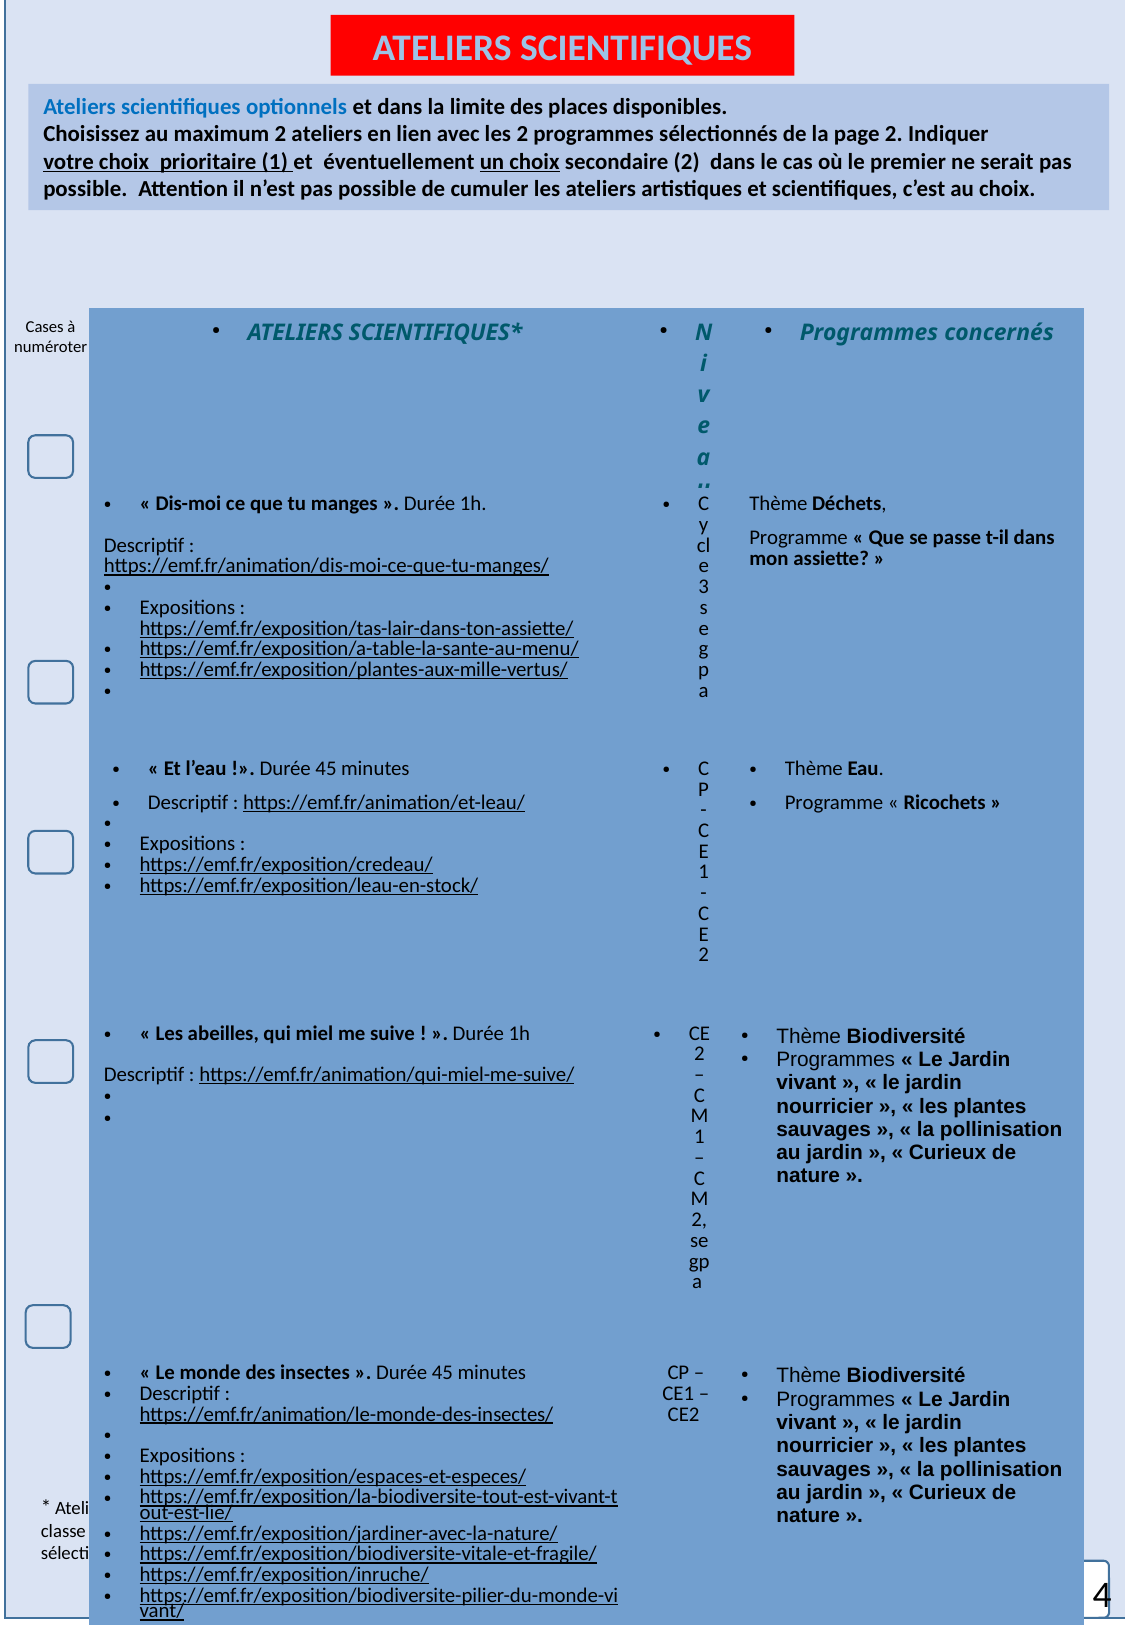

ATELIERS SCIENTIFIQUES
Ateliers scientifiques optionnels et dans la limite des places disponibles.
Choisissez au maximum 2 ateliers en lien avec les 2 programmes sélectionnés de la page 2. Indiquer votre choix  prioritaire (1) et  éventuellement un choix secondaire (2) dans le cas où le premier ne serait pas possible.  Attention il n’est pas possible de cumuler les ateliers artistiques et scientifiques, c’est au choix.
Cases à numéroter
| ATELIERS SCIENTIFIQUES\* | Niveau | Programmes concernés |
| --- | --- | --- |
| « Dis-moi ce que tu manges ». Durée 1h. Descriptif : https://emf.fr/animation/dis-moi-ce-que-tu-manges/ Expositions : https://emf.fr/exposition/tas-lair-dans-ton-assiette/ https://emf.fr/exposition/a-table-la-sante-au-menu/ https://emf.fr/exposition/plantes-aux-mille-vertus/ | Cycle 3 segpa | Thème Déchets, Programme « Que se passe t-il dans mon assiette? » |
| « Et l’eau !». Durée 45 minutes Descriptif : https://emf.fr/animation/et-leau/   Expositions : https://emf.fr/exposition/credeau/ https://emf.fr/exposition/leau-en-stock/ | CP - CE1 - CE2 | Thème Eau. Programme « Ricochets » |
| « Les abeilles, qui miel me suive ! ». Durée 1h Descriptif : https://emf.fr/animation/qui-miel-me-suive/ | CE2 – CM1 – CM2, segpa | Thème Biodiversité Programmes « Le Jardin vivant », « le jardin nourricier », « les plantes sauvages », « la pollinisation au jardin », « Curieux de nature ». |
| « Le monde des insectes ». Durée 45 minutes Descriptif : https://emf.fr/animation/le-monde-des-insectes/   Expositions : https://emf.fr/exposition/espaces-et-especes/ https://emf.fr/exposition/la-biodiversite-tout-est-vivant-tout-est-lie/ https://emf.fr/exposition/jardiner-avec-la-nature/ https://emf.fr/exposition/biodiversite-vitale-et-fragile/ https://emf.fr/exposition/inruche/ https://emf.fr/exposition/biodiversite-pilier-du-monde-vivant/ | CP – CE1 – CE2 | Thème Biodiversité Programmes « Le Jardin vivant », « le jardin nourricier », « les plantes sauvages », « la pollinisation au jardin », « Curieux de nature ». |
| « Océans et climats » les récifs coralliens. Durée 1h Détails : https://emf.fr/animation/oceans-et-climat/ Expositions : https://emf.fr/exposition/ocean-et-climat-des-echanges-pour-la-vie/ https://emf.fr/exposition/climat-en-danger/ https://emf.fr/exposition/biosphere-2-0-3-0/ | Cm1-Cm2-Segpa | Thème: Changement Climatique Programme « Wapi et le changement climatique ». |
* Ateliers ne pouvant être menés seuls et devant obligatoirement s’intégrer dans un des programmes pédagogiques. Un seul atelier par classe et par programme et non cumulable avec les ateliers artistiques. Le budget dédié aux ateliers scientifiques étant limité, une sélection par un jury sera nécessaire.
4